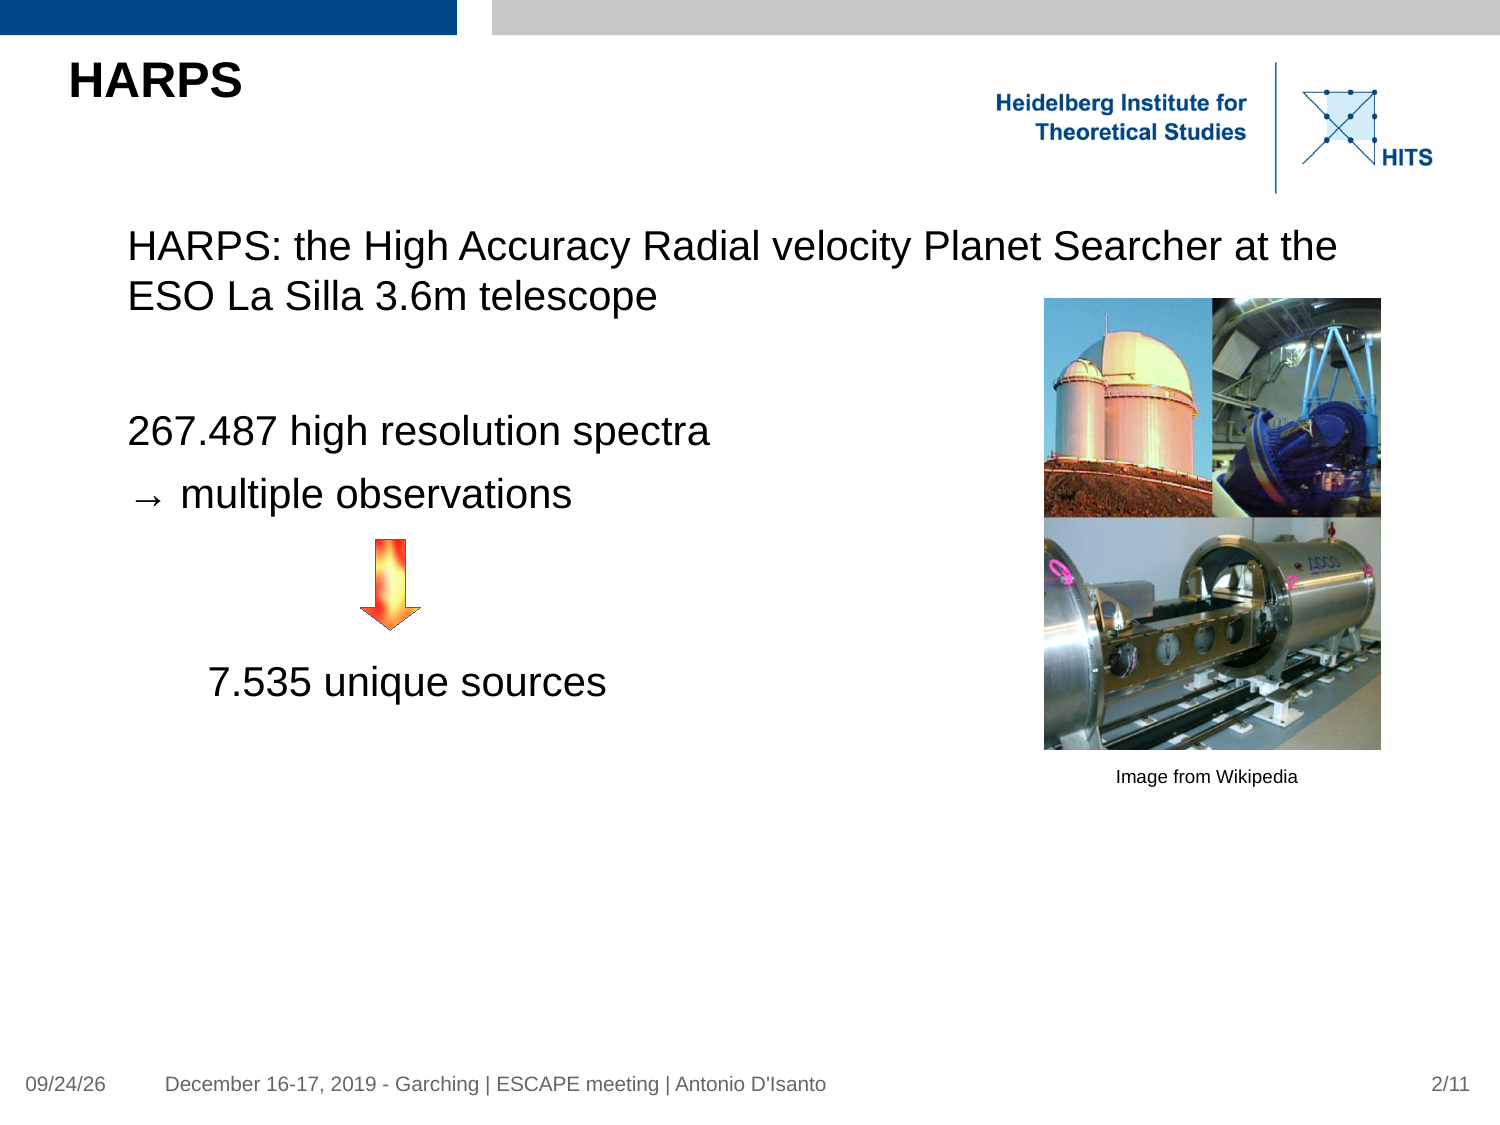

# HARPS
HARPS: the High Accuracy Radial velocity Planet Searcher at the ESO La Silla 3.6m telescope
267.487 high resolution spectra
→ multiple observations
 7.535 unique sources
Image from Wikipedia
December 16-17, 2019 - Garching | ESCAPE meeting | Antonio D'Isanto
2